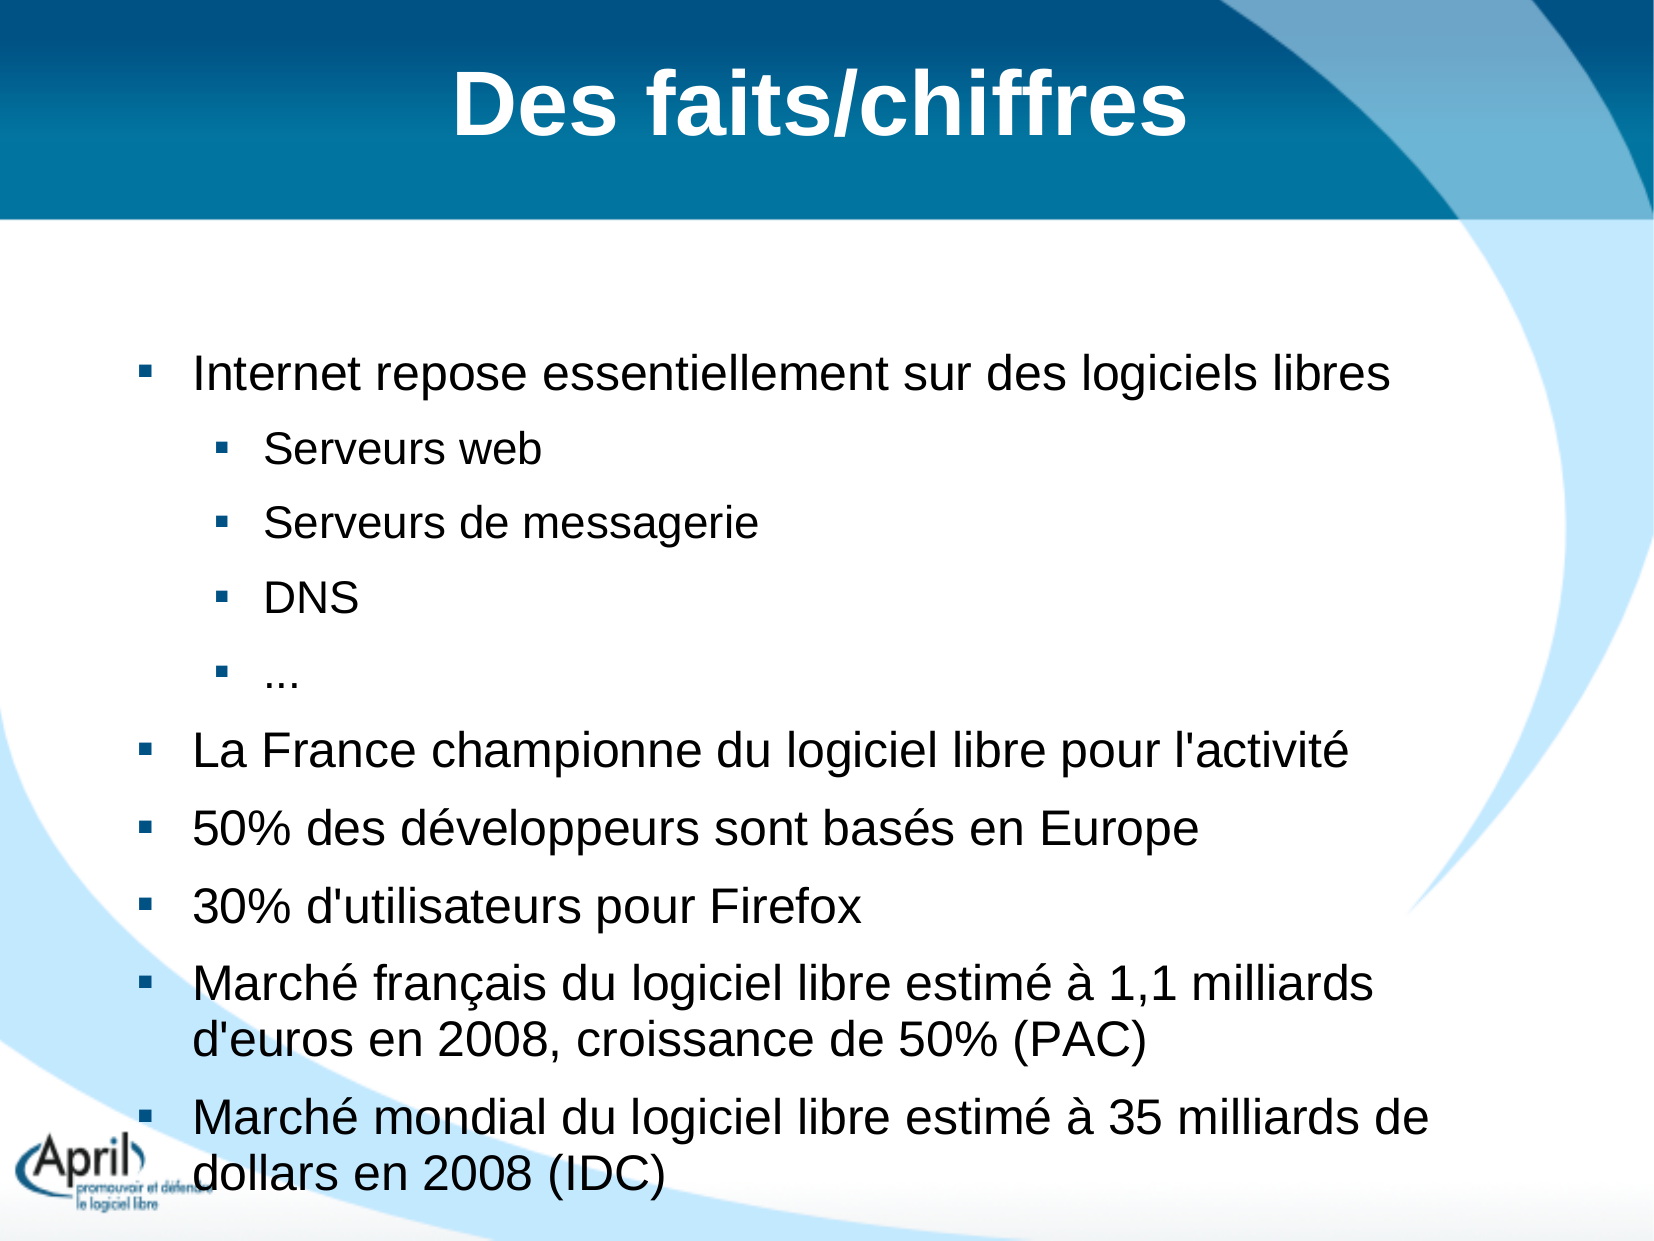

# Des faits/chiffres
Internet repose essentiellement sur des logiciels libres
Serveurs web
Serveurs de messagerie
DNS
...
La France championne du logiciel libre pour l'activité
50% des développeurs sont basés en Europe
30% d'utilisateurs pour Firefox
Marché français du logiciel libre estimé à 1,1 milliards d'euros en 2008, croissance de 50% (PAC)
Marché mondial du logiciel libre estimé à 35 milliards de dollars en 2008 (IDC)